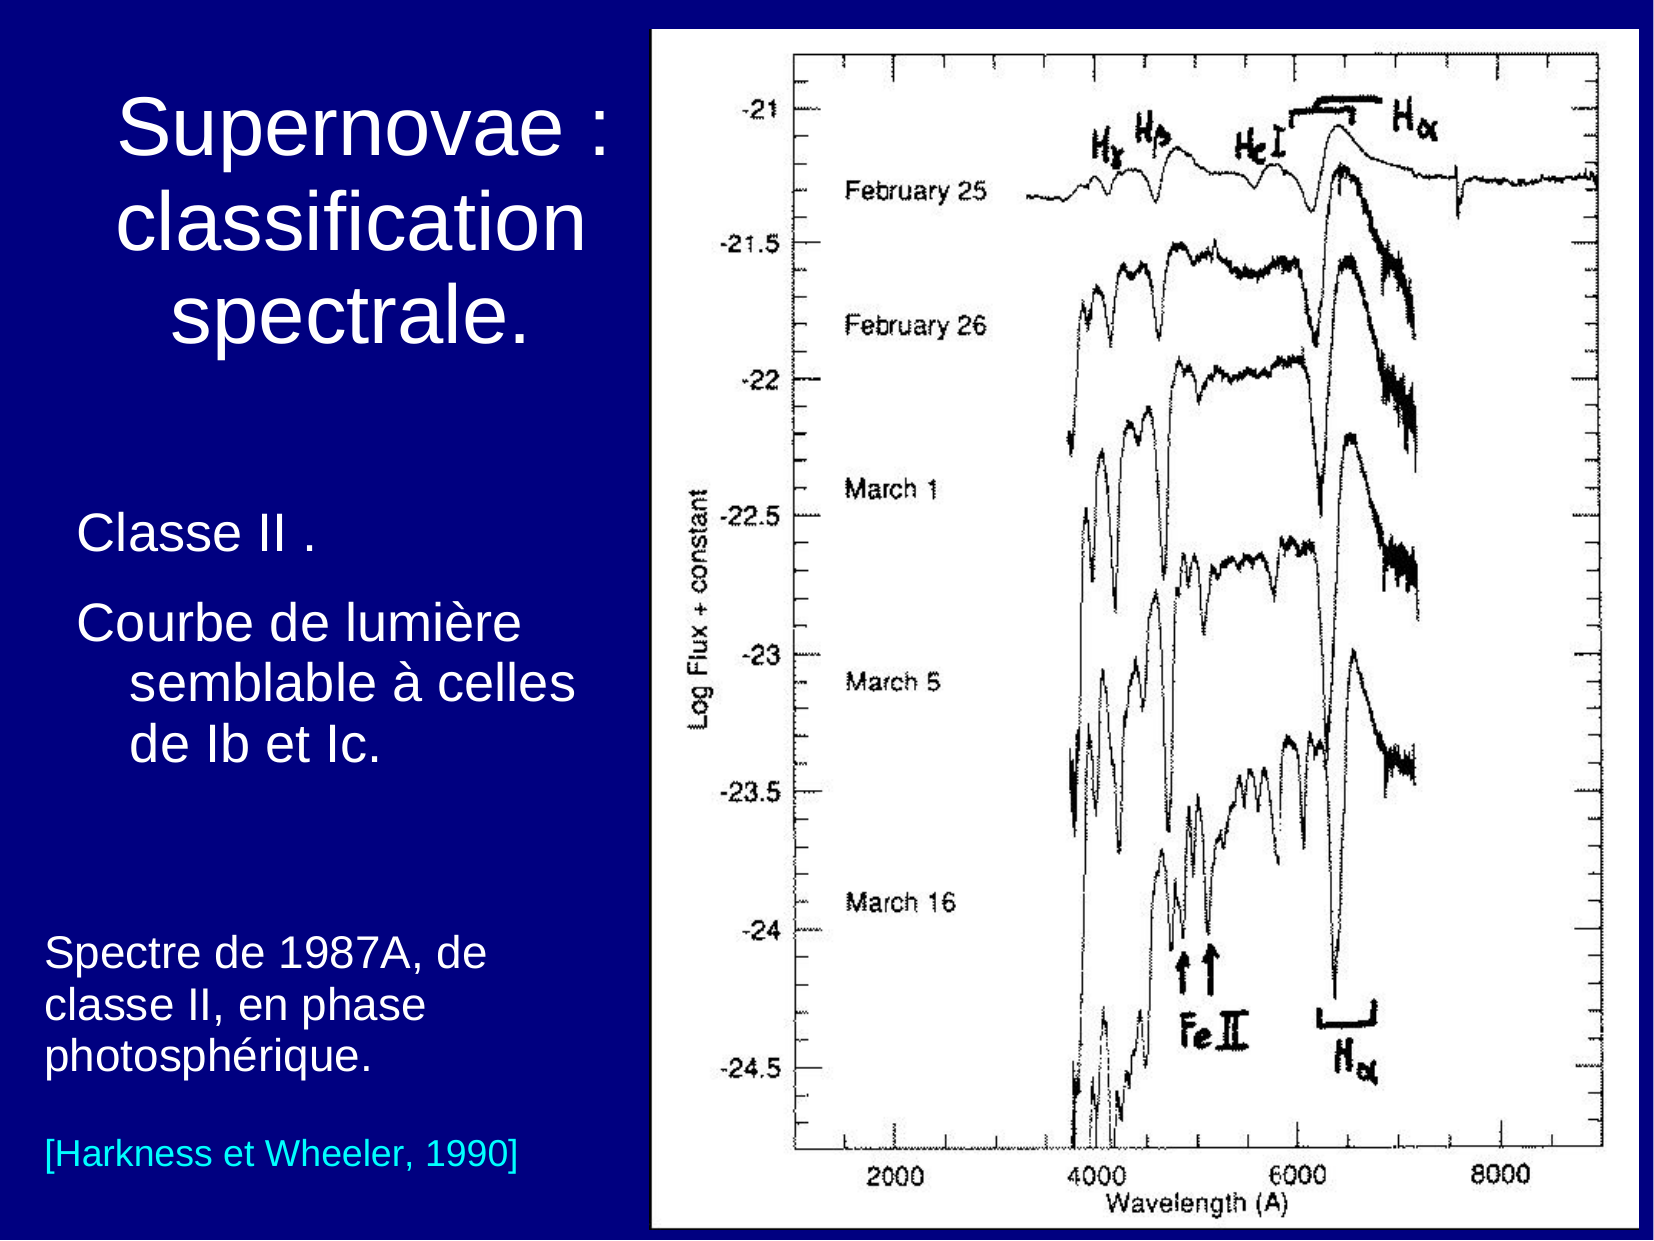

# Supernovae : classification spectrale.
Classe II .
Courbe de lumière semblable à celles de Ib et Ic.
Spectre de 1987A, de classe II, en phase photosphérique.
[Harkness et Wheeler, 1990]